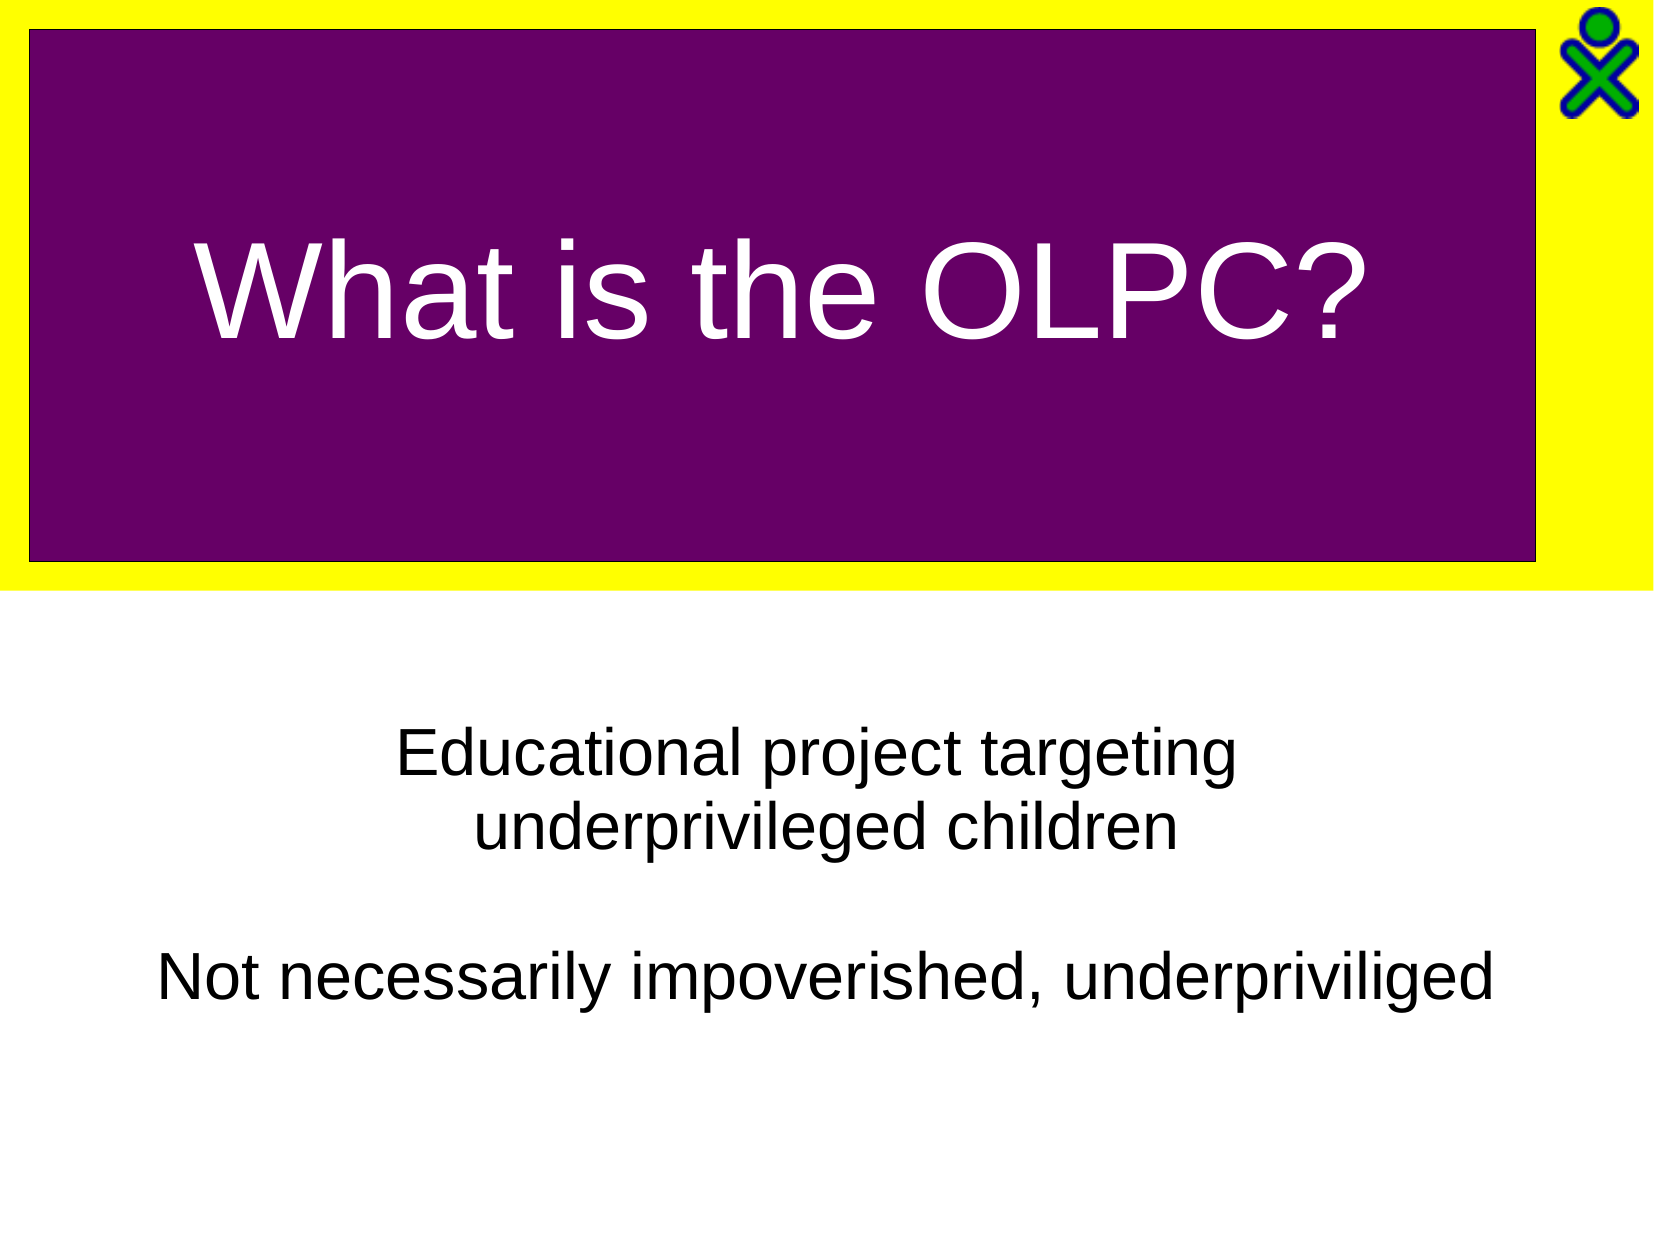

# What is the OLPC?
Educational project targeting
underprivileged children
Not necessarily impoverished, underpriviliged